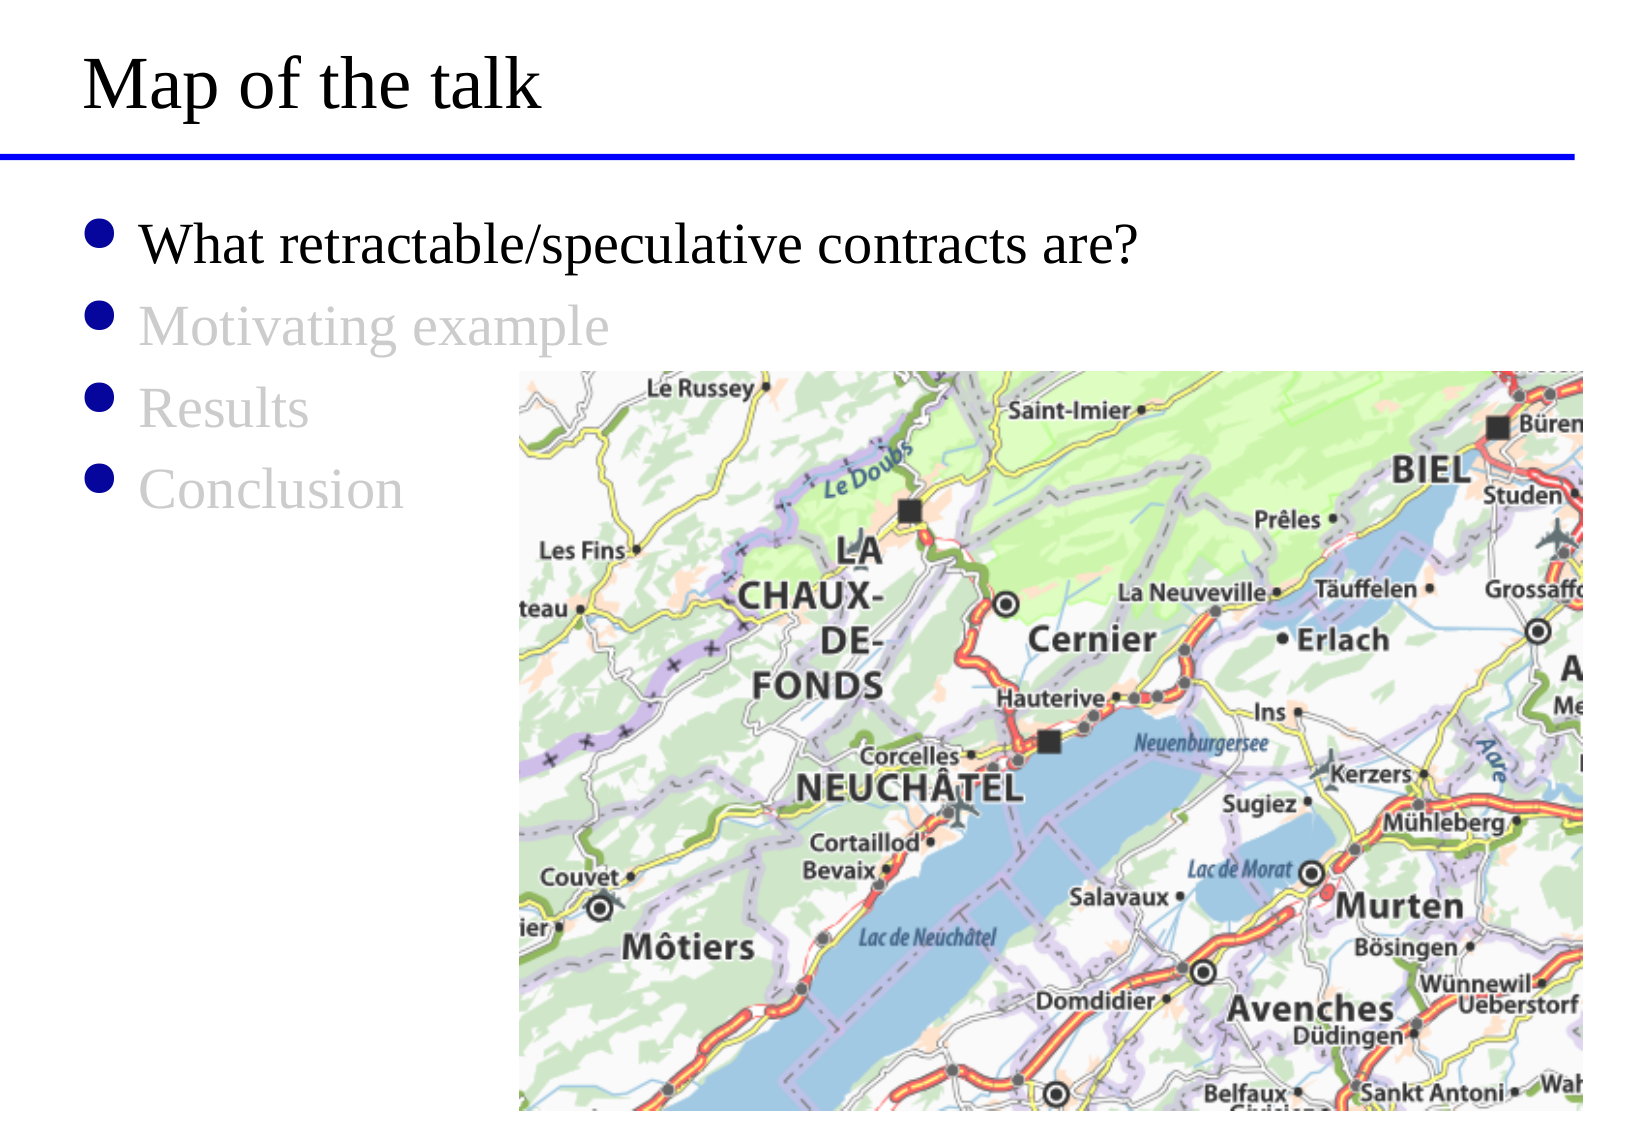

# Map of the talk
What retractable/speculative contracts are?
Motivating example
Results
Conclusion